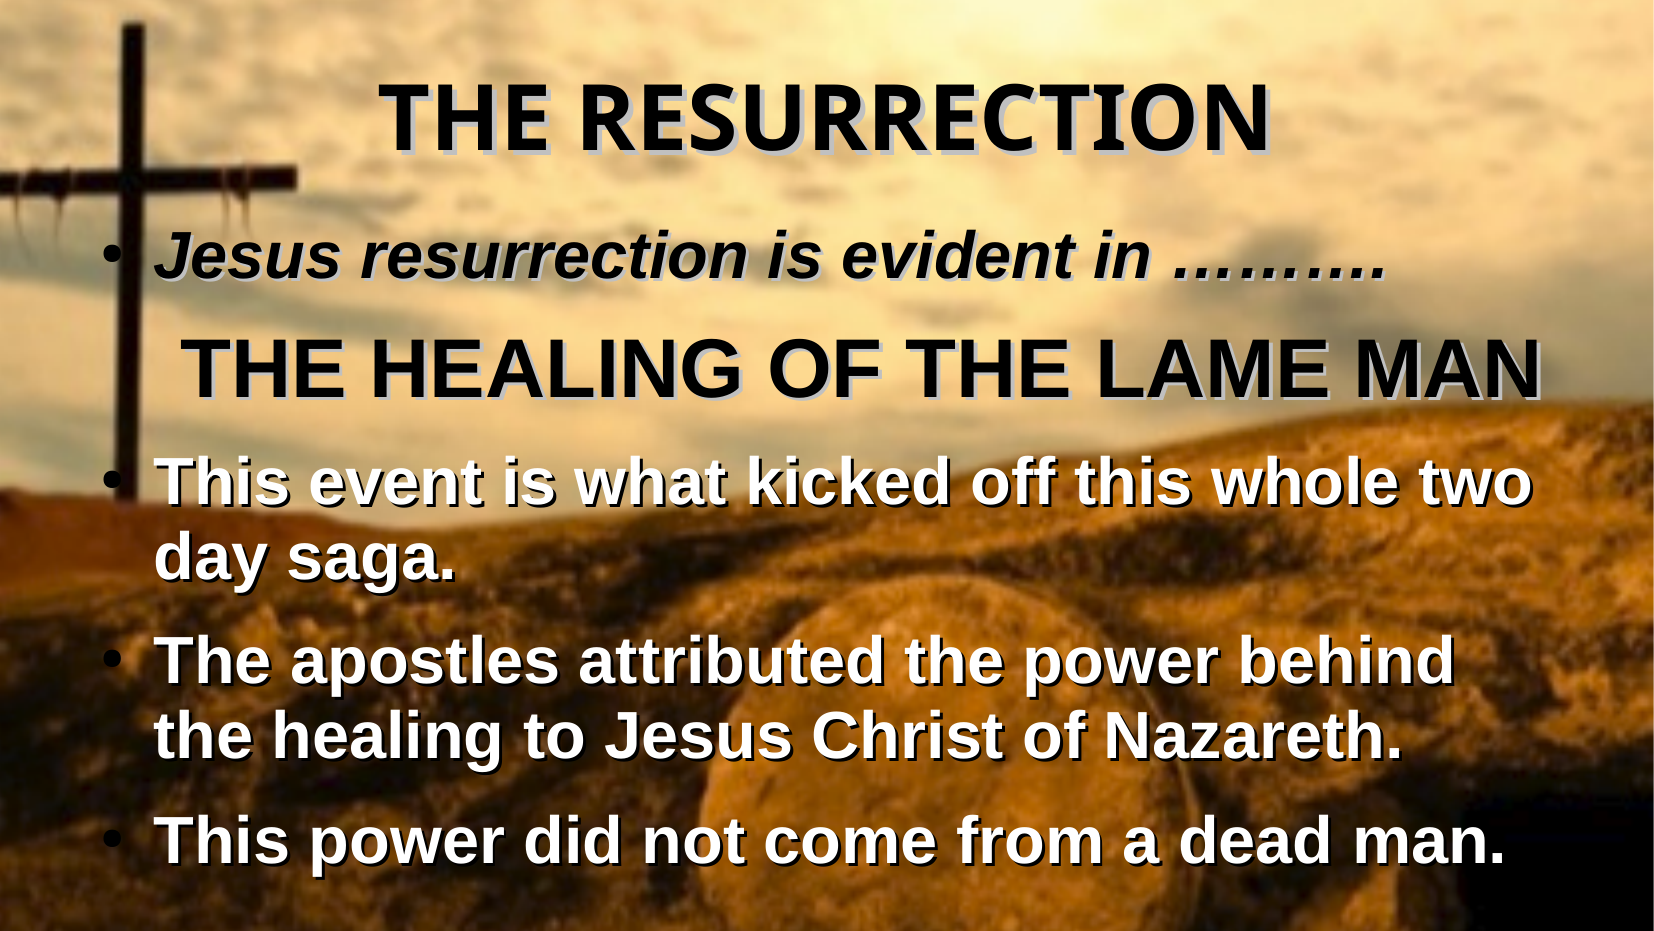

# THE RESURRECTION
Jesus resurrection is evident in ……….
THE HEALING OF THE LAME MAN
This event is what kicked off this whole two day saga.
The apostles attributed the power behind the healing to Jesus Christ of Nazareth.
This power did not come from a dead man.